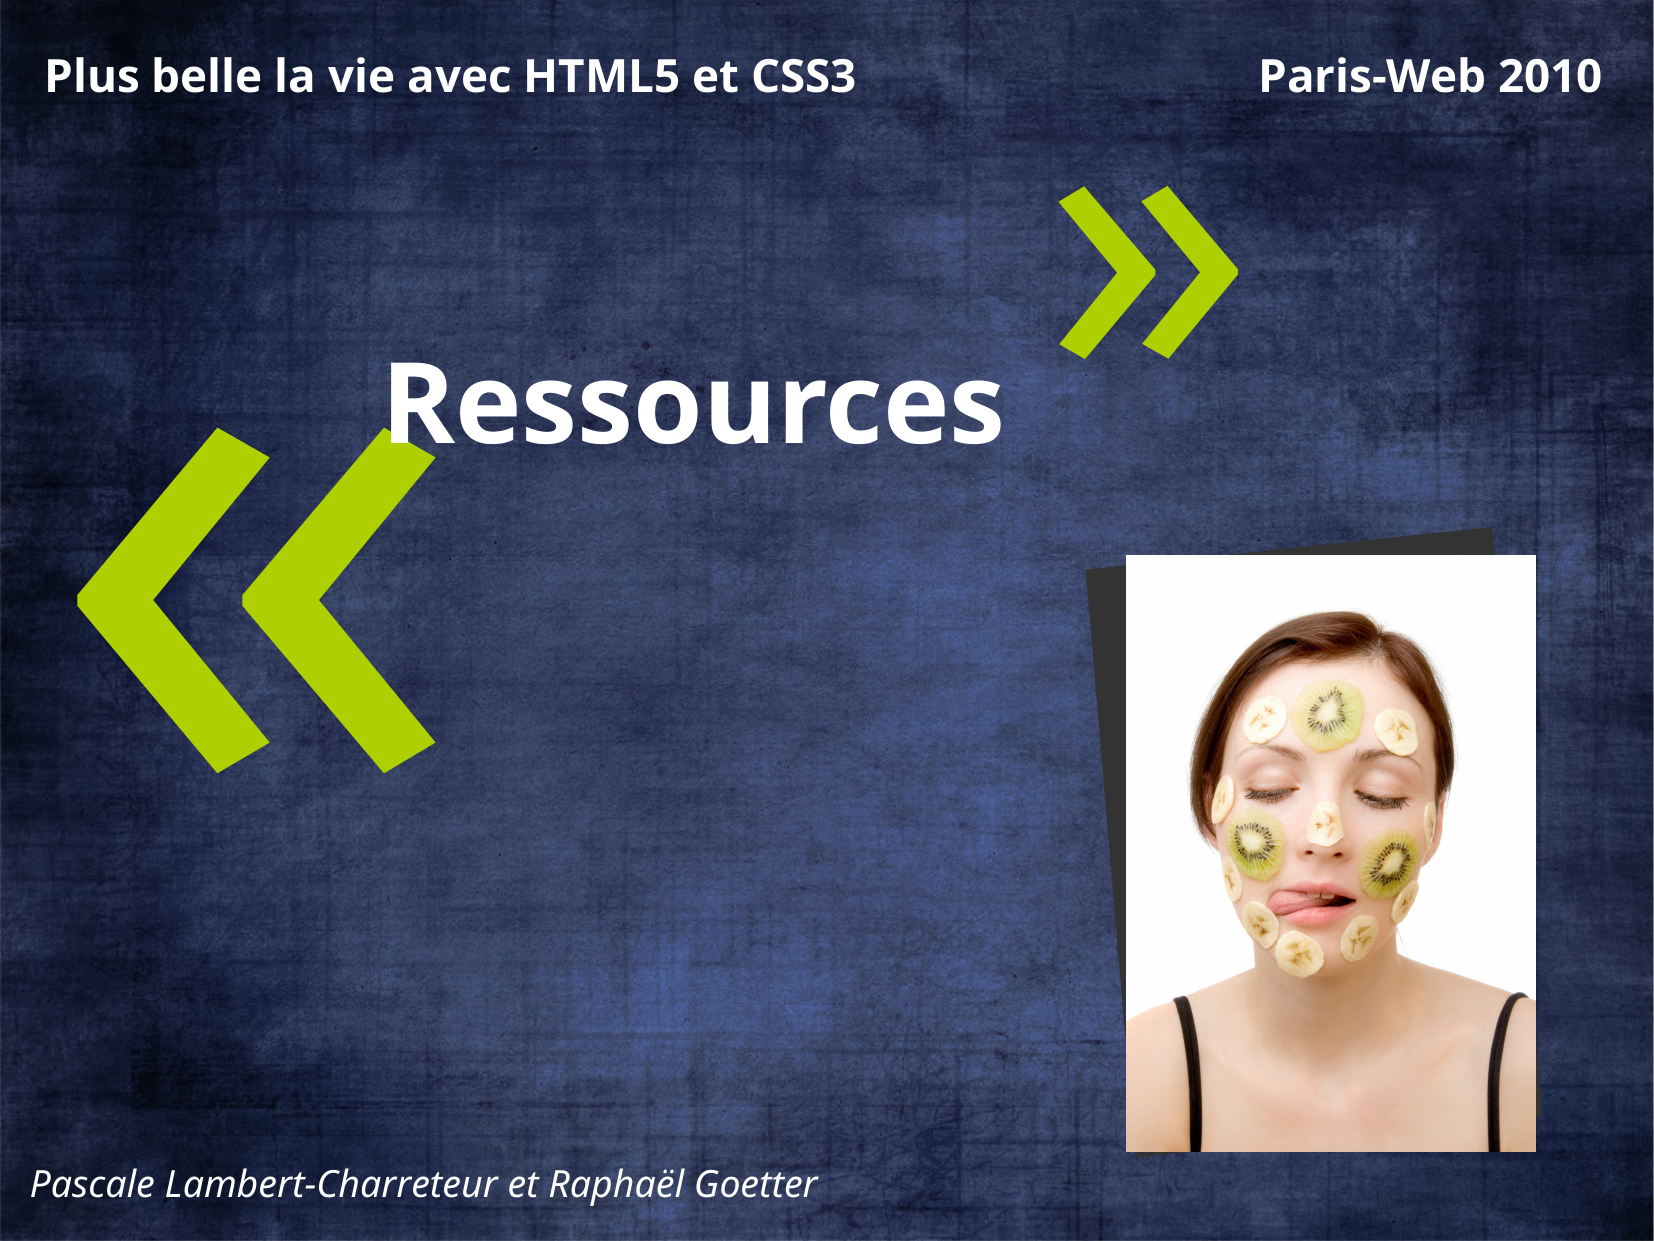

«
Plus belle la vie avec HTML5 et CSS3
«
Ressources
Pascale Lambert-Charreteur et Raphaël Goetter